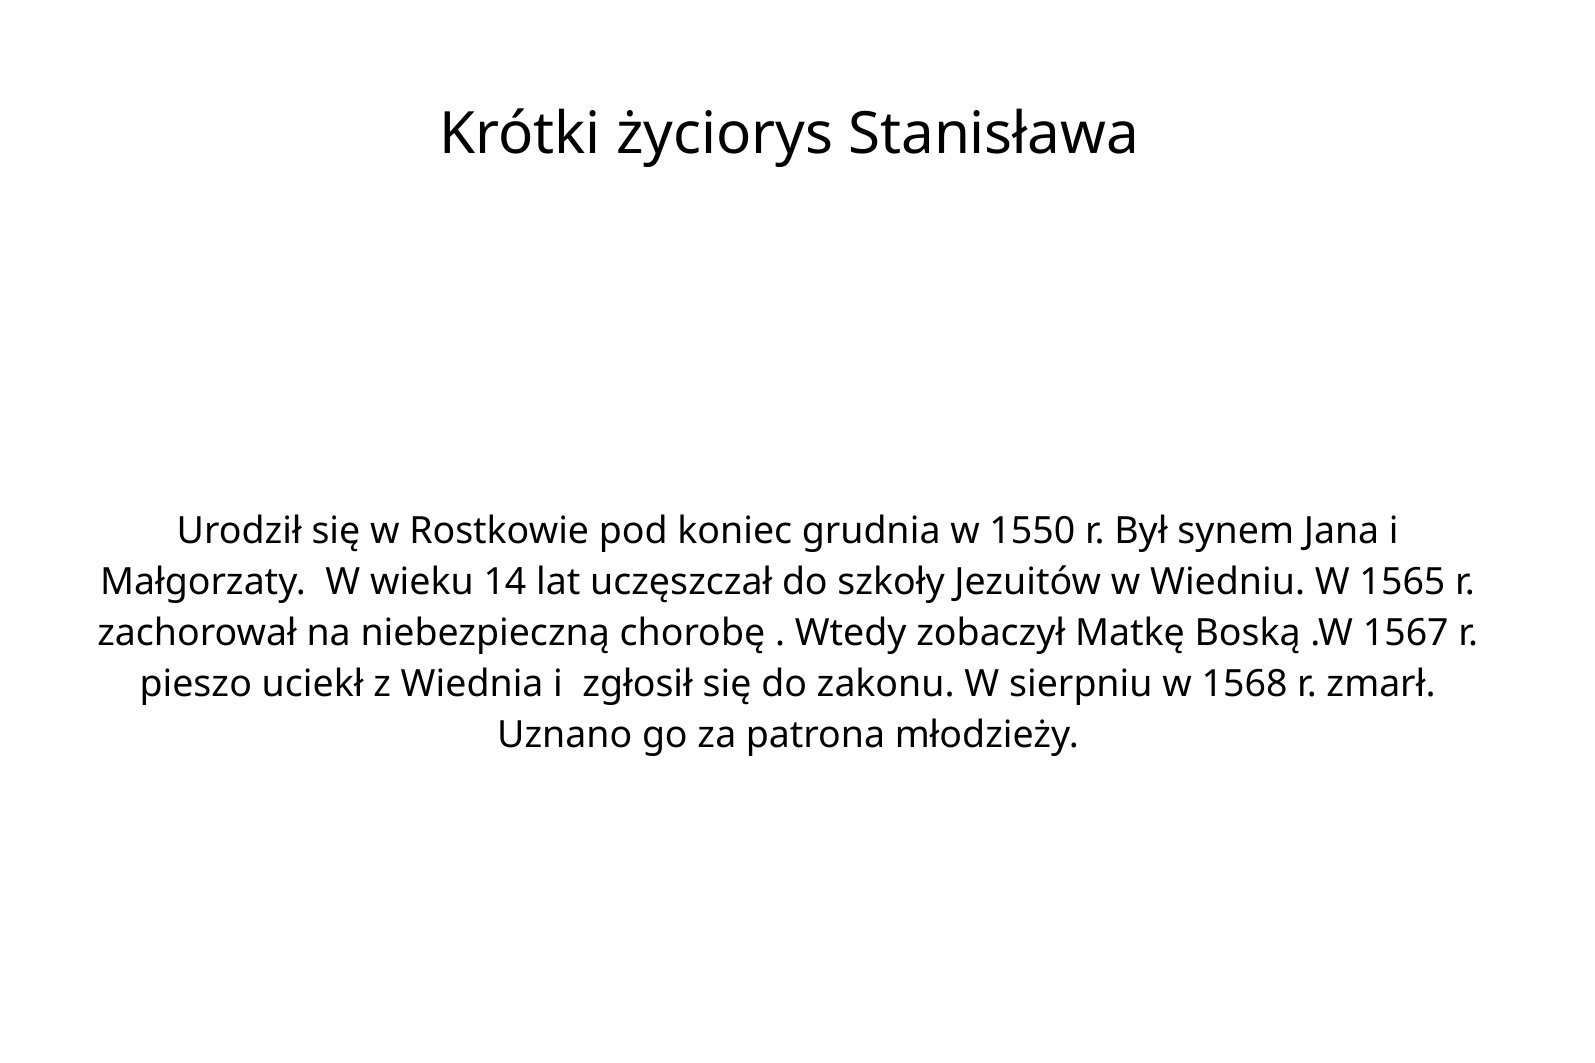

# Krótki życiorys Stanisława
Urodził się w Rostkowie pod koniec grudnia w 1550 r. Był synem Jana i Małgorzaty. W wieku 14 lat uczęszczał do szkoły Jezuitów w Wiedniu. W 1565 r. zachorował na niebezpieczną chorobę . Wtedy zobaczył Matkę Boską .W 1567 r. pieszo uciekł z Wiednia i zgłosił się do zakonu. W sierpniu w 1568 r. zmarł. Uznano go za patrona młodzieży.